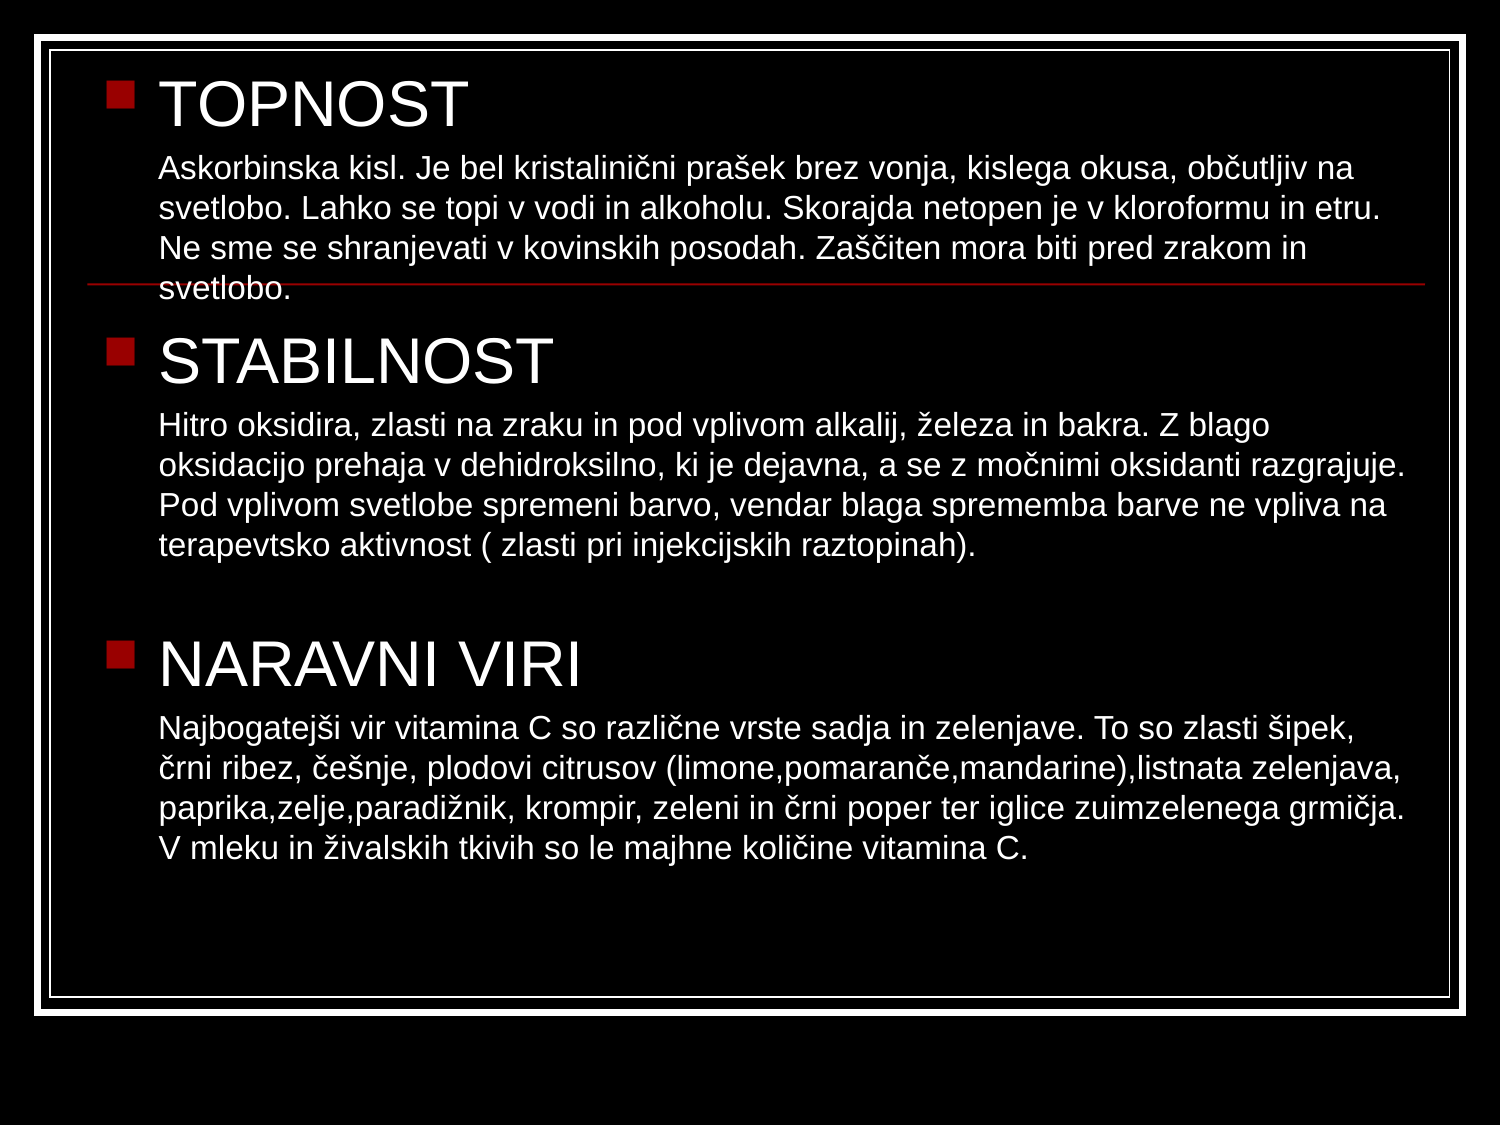

# TOPNOST
 Askorbinska kisl. Je bel kristalinični prašek brez vonja, kislega okusa, občutljiv na svetlobo. Lahko se topi v vodi in alkoholu. Skorajda netopen je v kloroformu in etru. Ne sme se shranjevati v kovinskih posodah. Zaščiten mora biti pred zrakom in svetlobo.
STABILNOST
 Hitro oksidira, zlasti na zraku in pod vplivom alkalij, železa in bakra. Z blago oksidacijo prehaja v dehidroksilno, ki je dejavna, a se z močnimi oksidanti razgrajuje. Pod vplivom svetlobe spremeni barvo, vendar blaga sprememba barve ne vpliva na terapevtsko aktivnost ( zlasti pri injekcijskih raztopinah).
NARAVNI VIRI
 Najbogatejši vir vitamina C so različne vrste sadja in zelenjave. To so zlasti šipek, črni ribez, češnje, plodovi citrusov (limone,pomaranče,mandarine),listnata zelenjava, paprika,zelje,paradižnik, krompir, zeleni in črni poper ter iglice zuimzelenega grmičja. V mleku in živalskih tkivih so le majhne količine vitamina C.